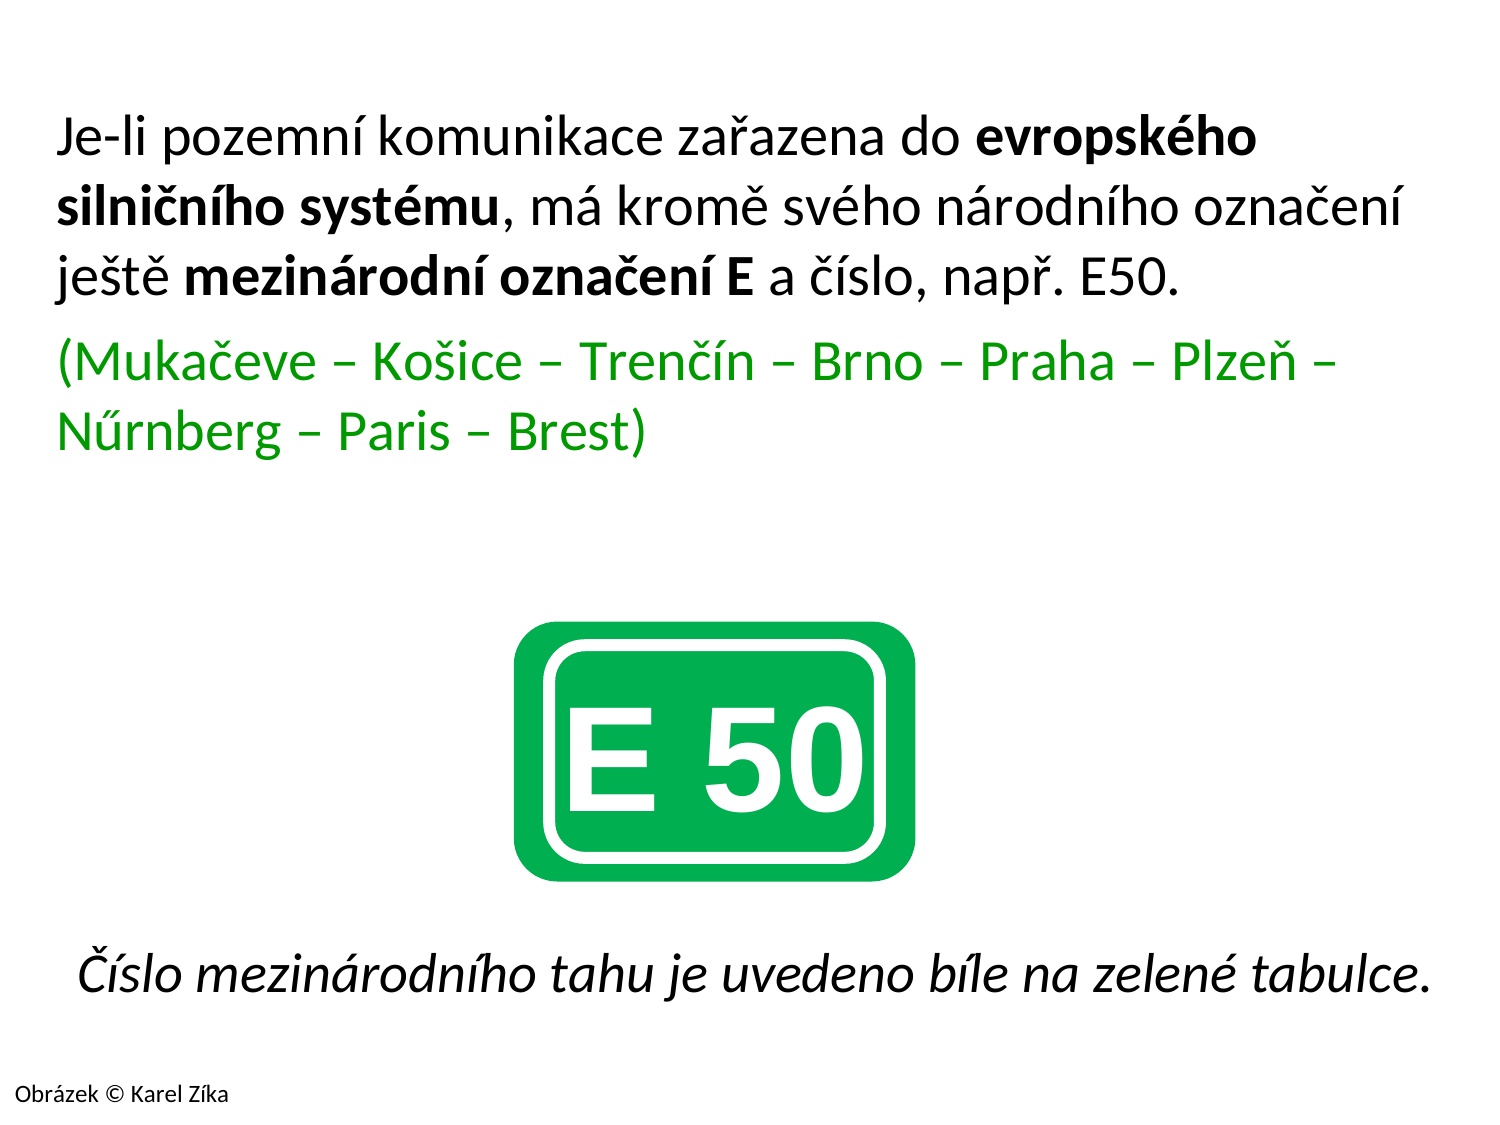

# Je-li pozemní komunikace zařazena do evropského silničního systému, má kromě svého národního označení ještě mezinárodní označení E a číslo, např. E50.
(Mukačeve – Košice – Trenčín – Brno – Praha – Plzeň – Nűrnberg – Paris – Brest)
E 50
Číslo mezinárodního tahu je uvedeno bíle na zelené tabulce.
Obrázek © Karel Zíka